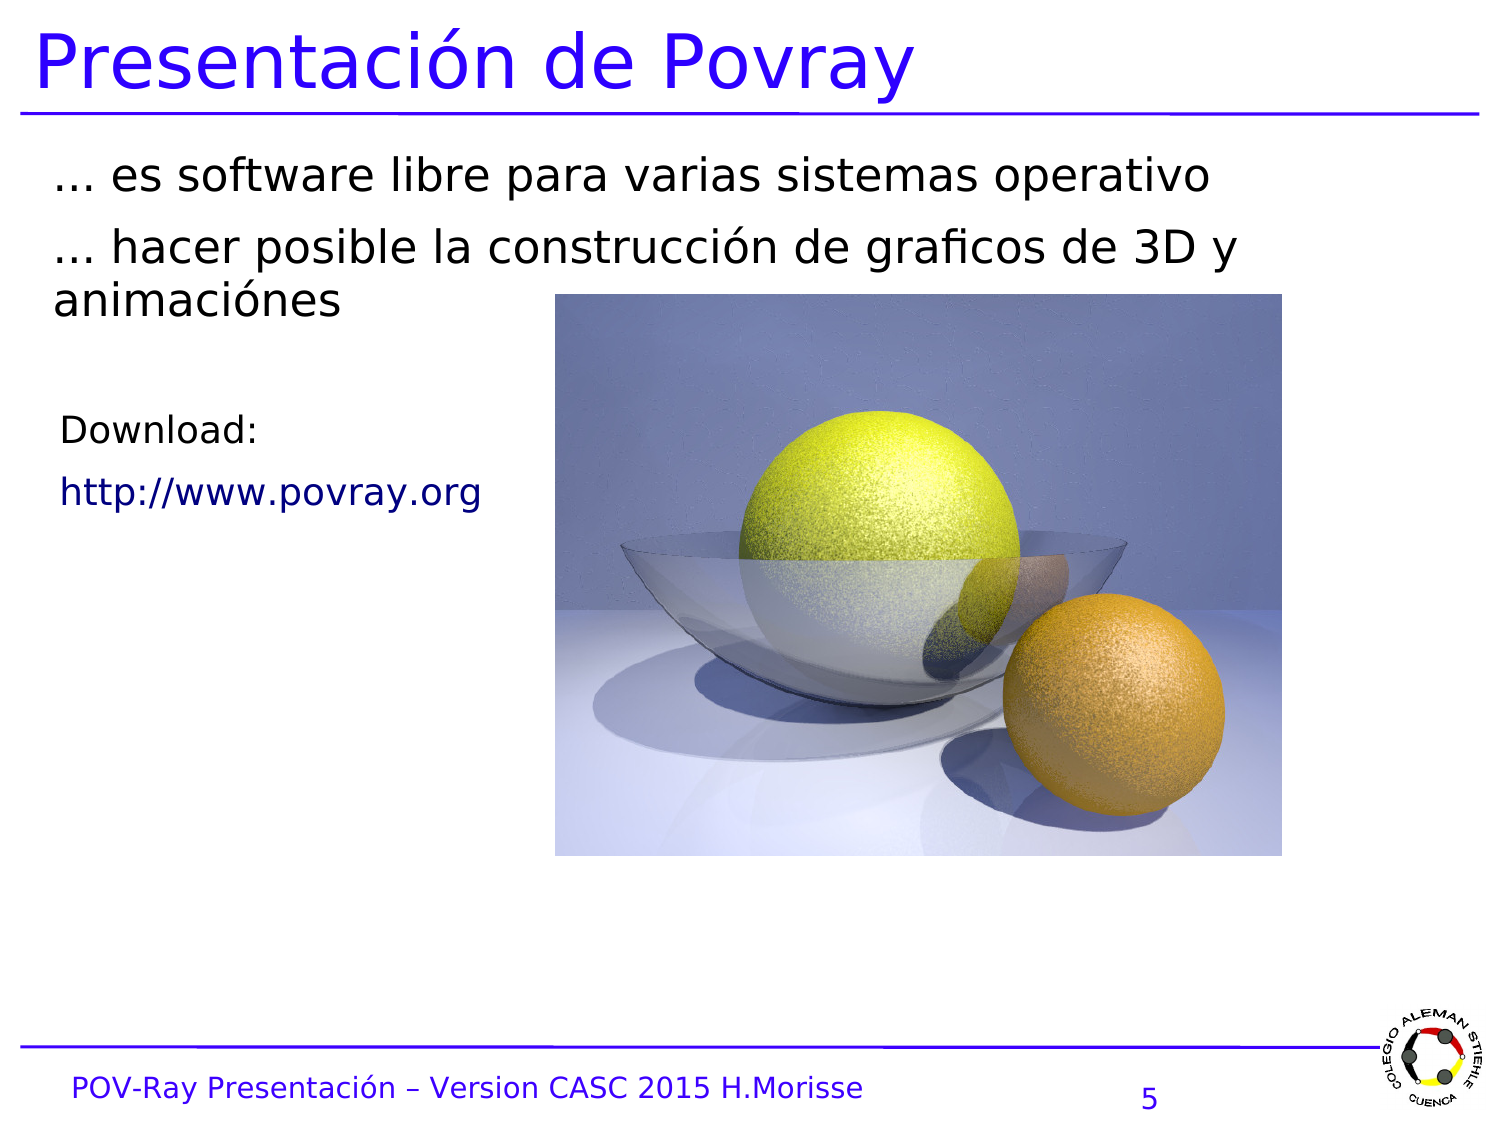

# Presentación de Povray
... es software libre para varias sistemas operativo
... hacer posible la construcción de graficos de 3D y animaciónes
Download:
http://www.povray.org